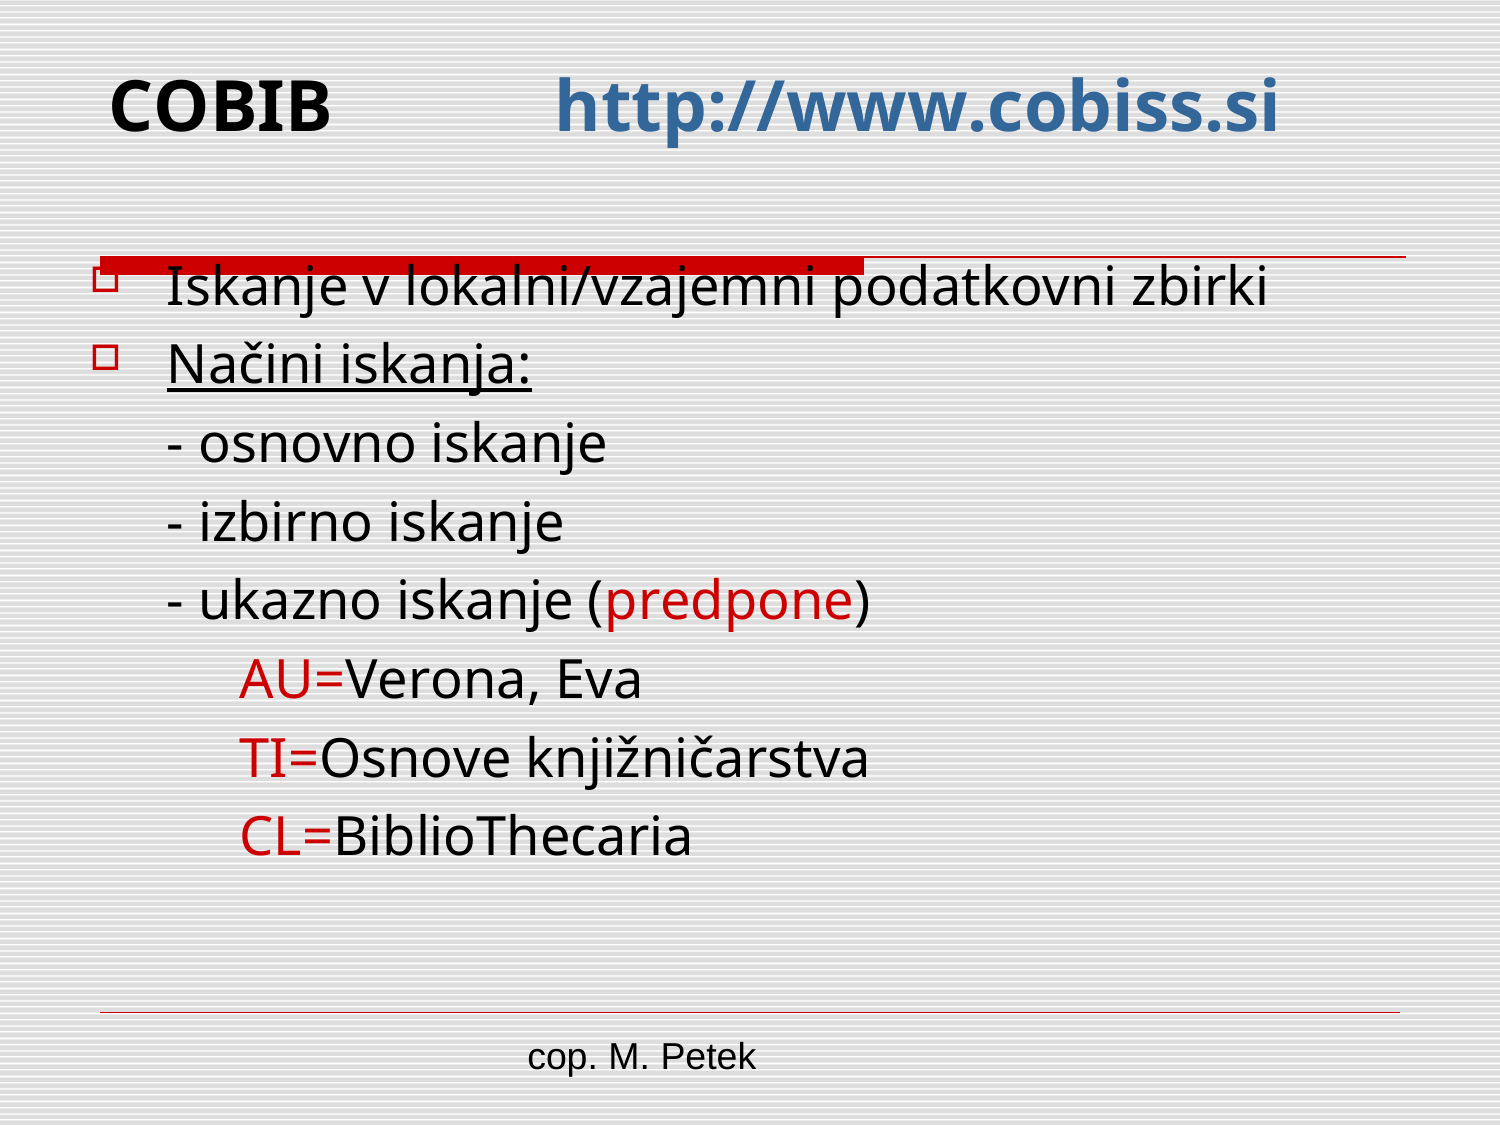

# COBIB http://www.cobiss.si
Iskanje v lokalni/vzajemni podatkovni zbirki
Načini iskanja:
	- osnovno iskanje
	- izbirno iskanje
	- ukazno iskanje (predpone)
		AU=Verona, Eva
		TI=Osnove knjižničarstva
		CL=BiblioThecaria
cop. M. Petek